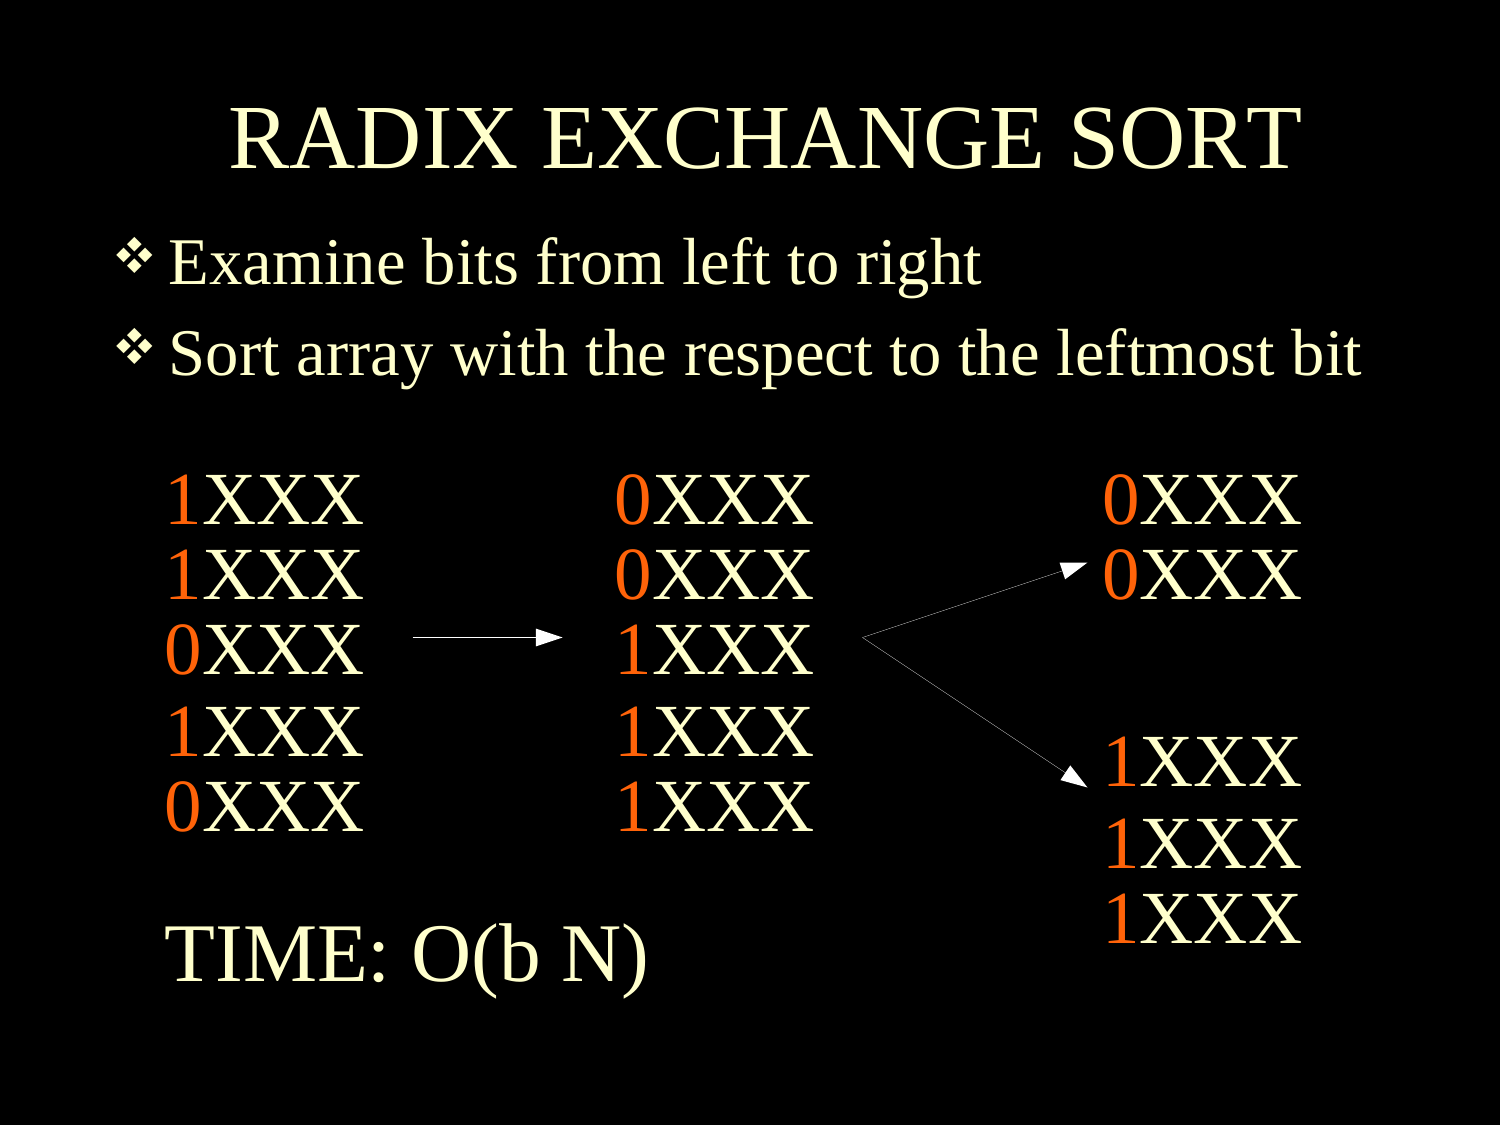

# RADIX EXCHANGE SORT
Examine bits from left to right
Sort array with the respect to the leftmost bit
1XXX
0XXX
0XXX
1XXX
0XXX
0XXX
0XXX
1XXX
1XXX
1XXX
1XXX
0XXX
1XXX
1XXX
1XXX
TIME: O(b N)